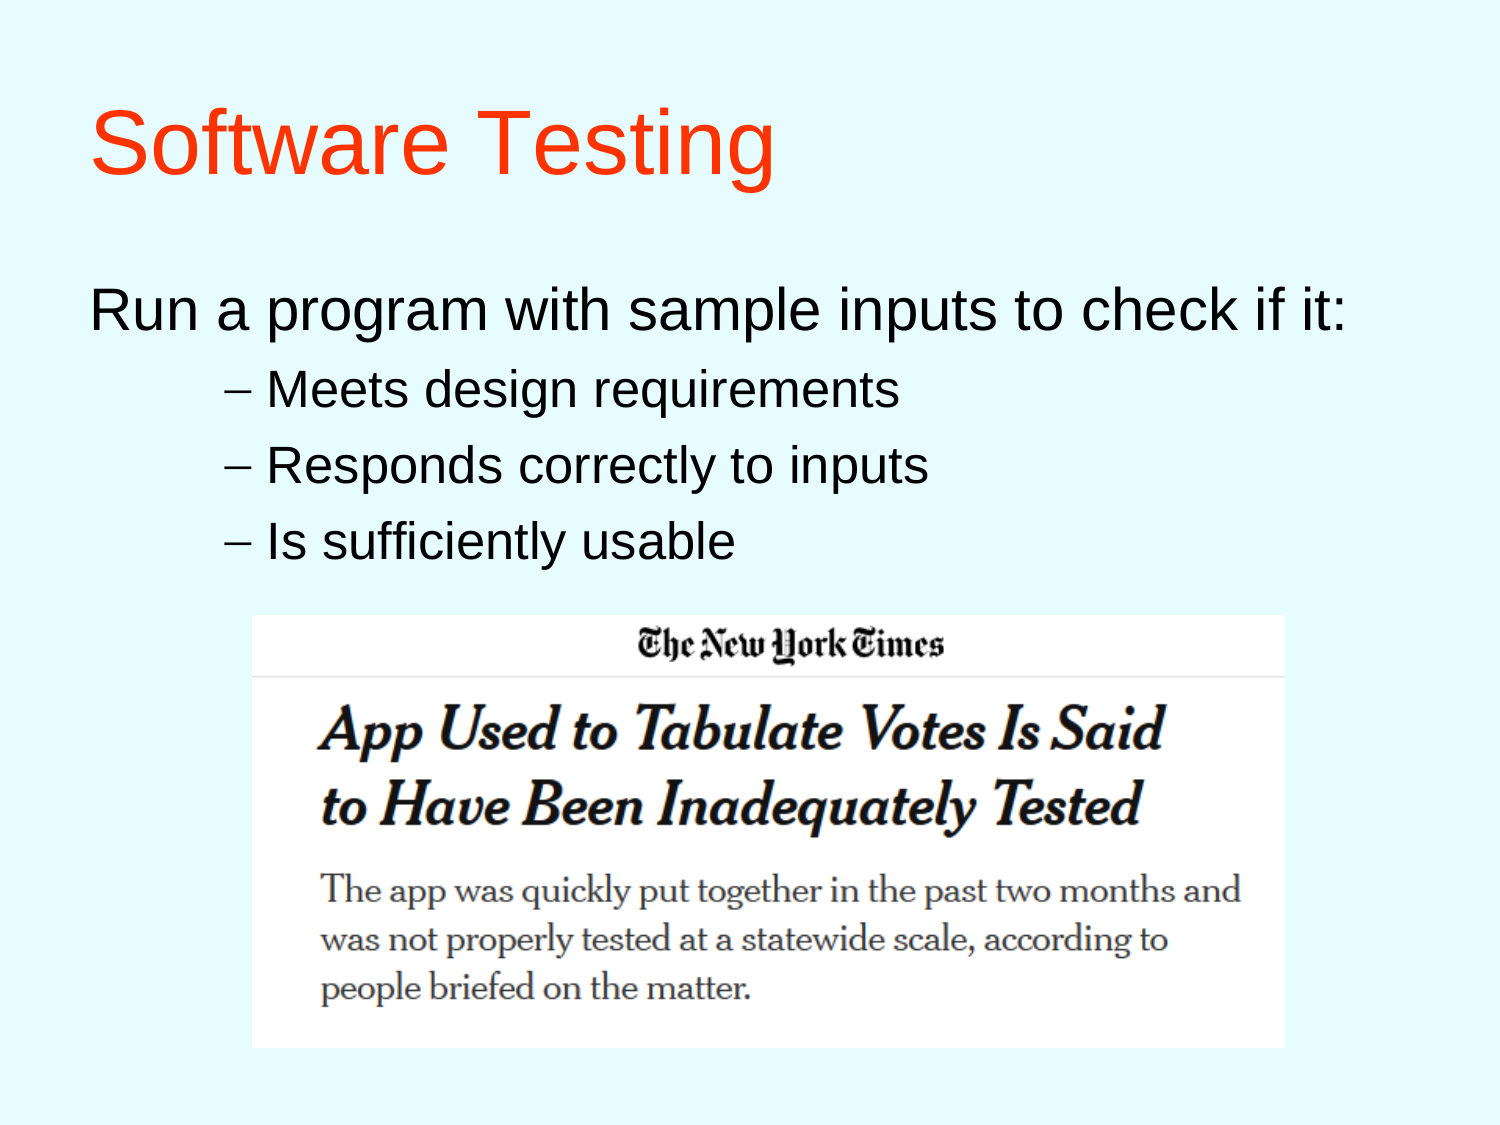

# Software Testing
Run a program with sample inputs to check if it:
Meets design requirements
Responds correctly to inputs
Is sufficiently usable